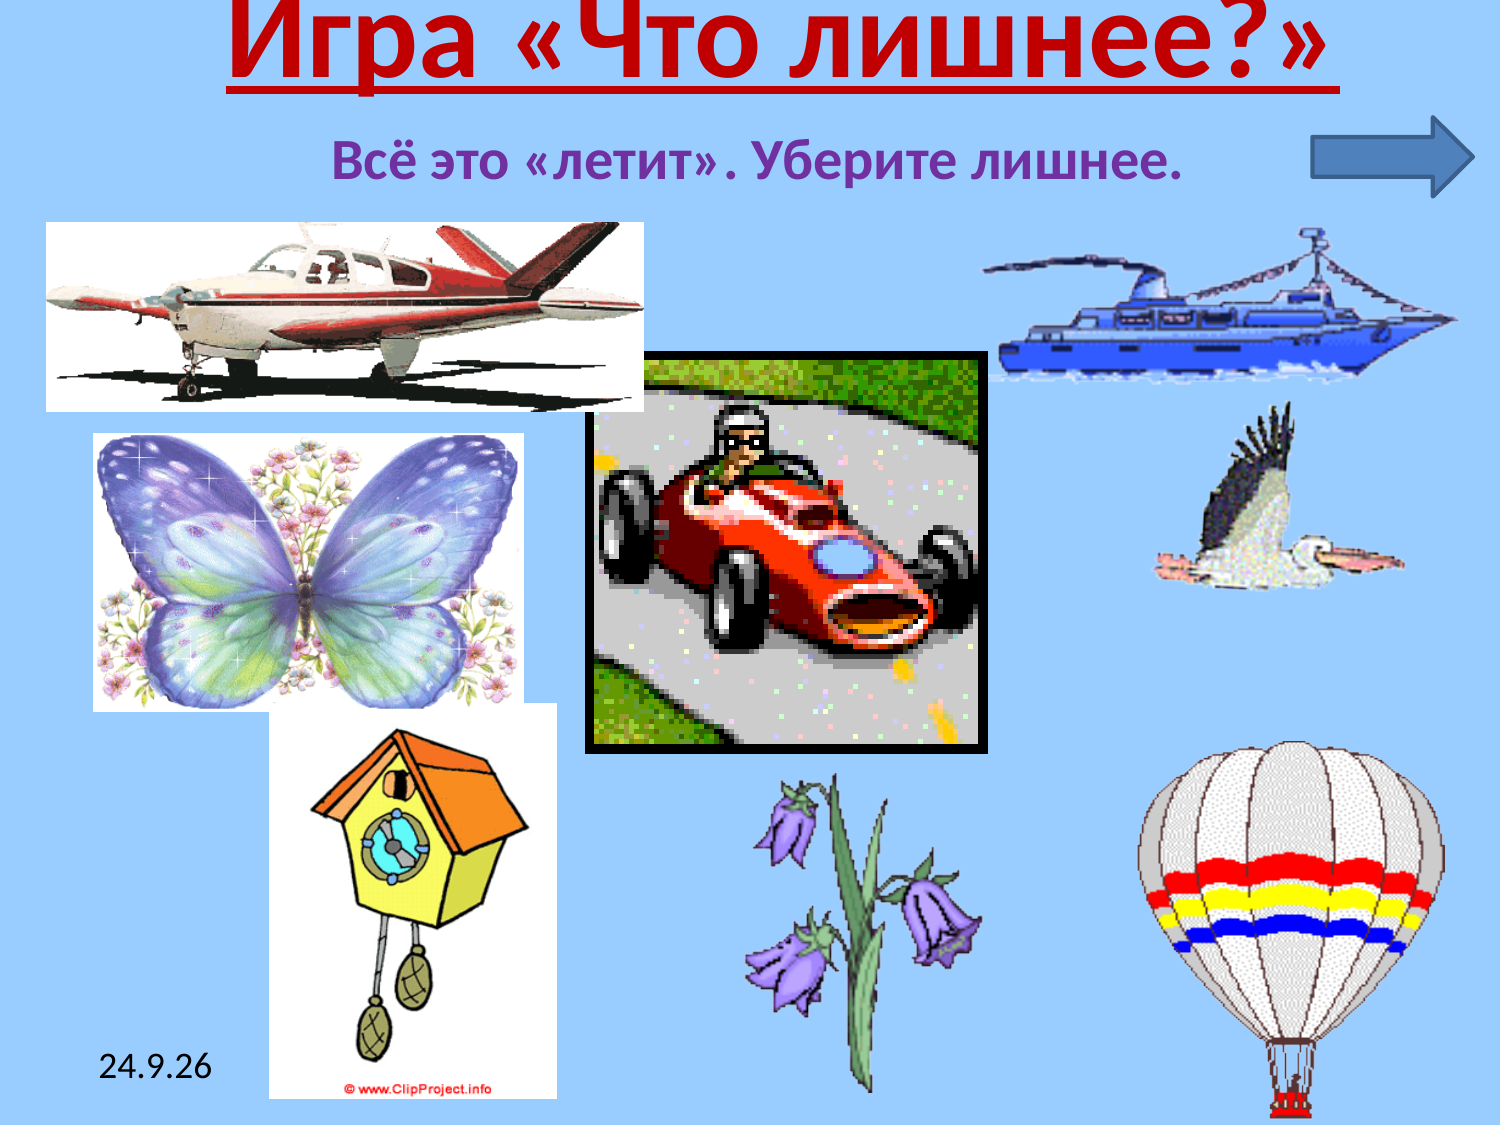

Игра «Что лишнее?»
Всё это «летит». Уберите лишнее.